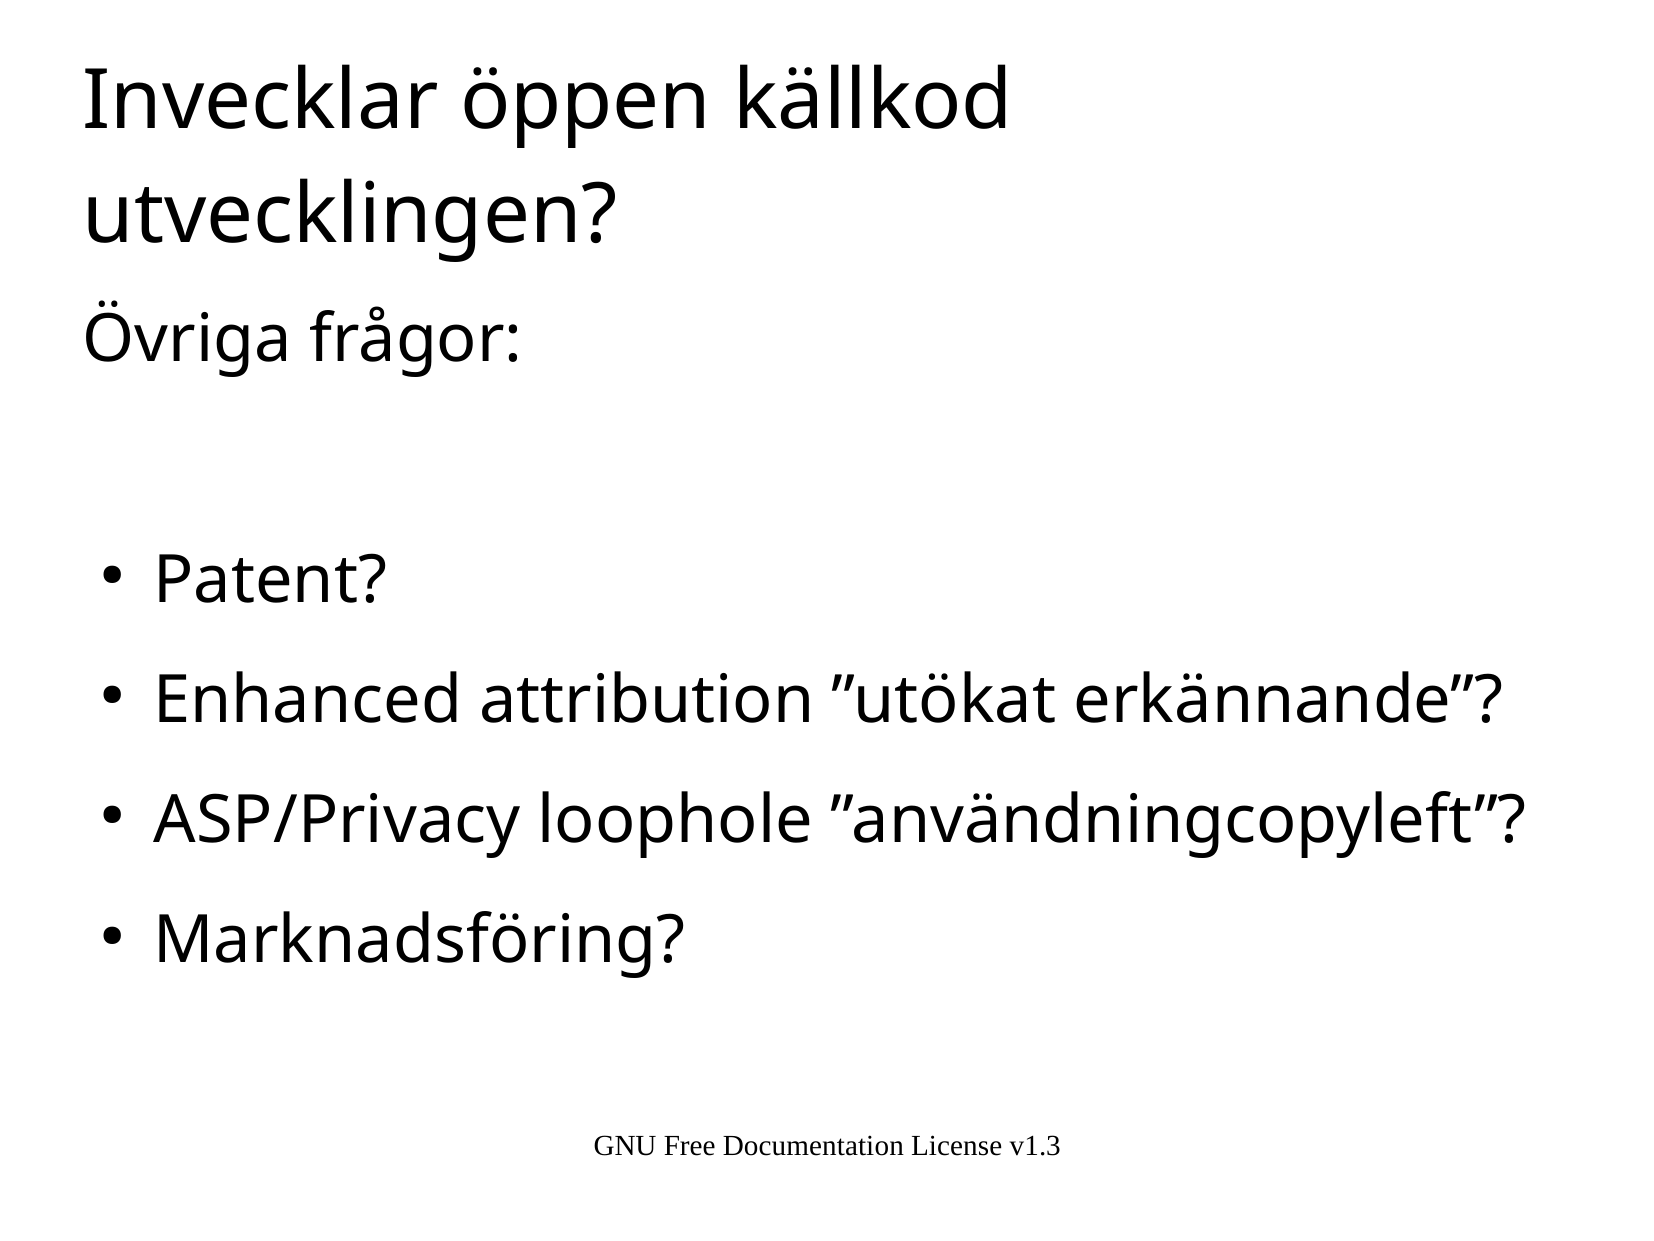

# Invecklar öppen källkod utvecklingen?
Övriga frågor:
Patent?
Enhanced attribution ”utökat erkännande”?
ASP/Privacy loophole ”användningcopyleft”?
Marknadsföring?
GNU Free Documentation License v1.3